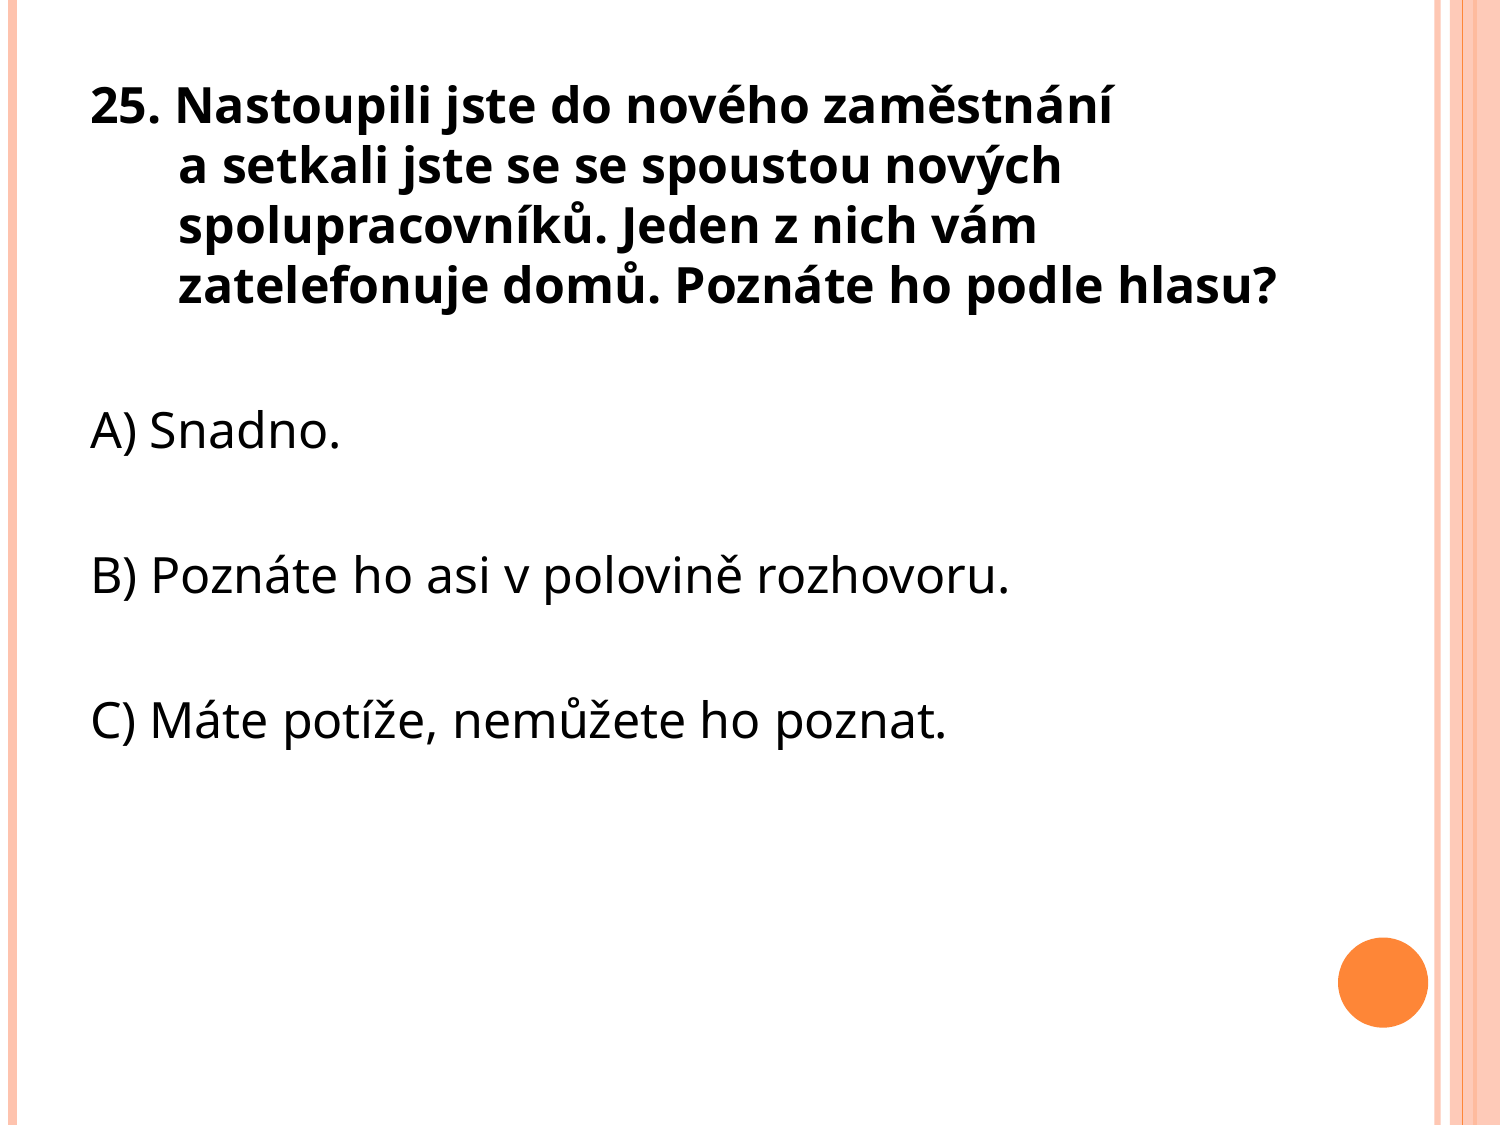

#
25. Nastoupili jste do nového zaměstnání
a setkali jste se se spoustou nových spolupracovníků. Jeden z nich vám zatelefonuje domů. Poznáte ho podle hlasu?
A) Snadno.
B) Poznáte ho asi v polovině rozhovoru.
C) Máte potíže, nemůžete ho poznat.